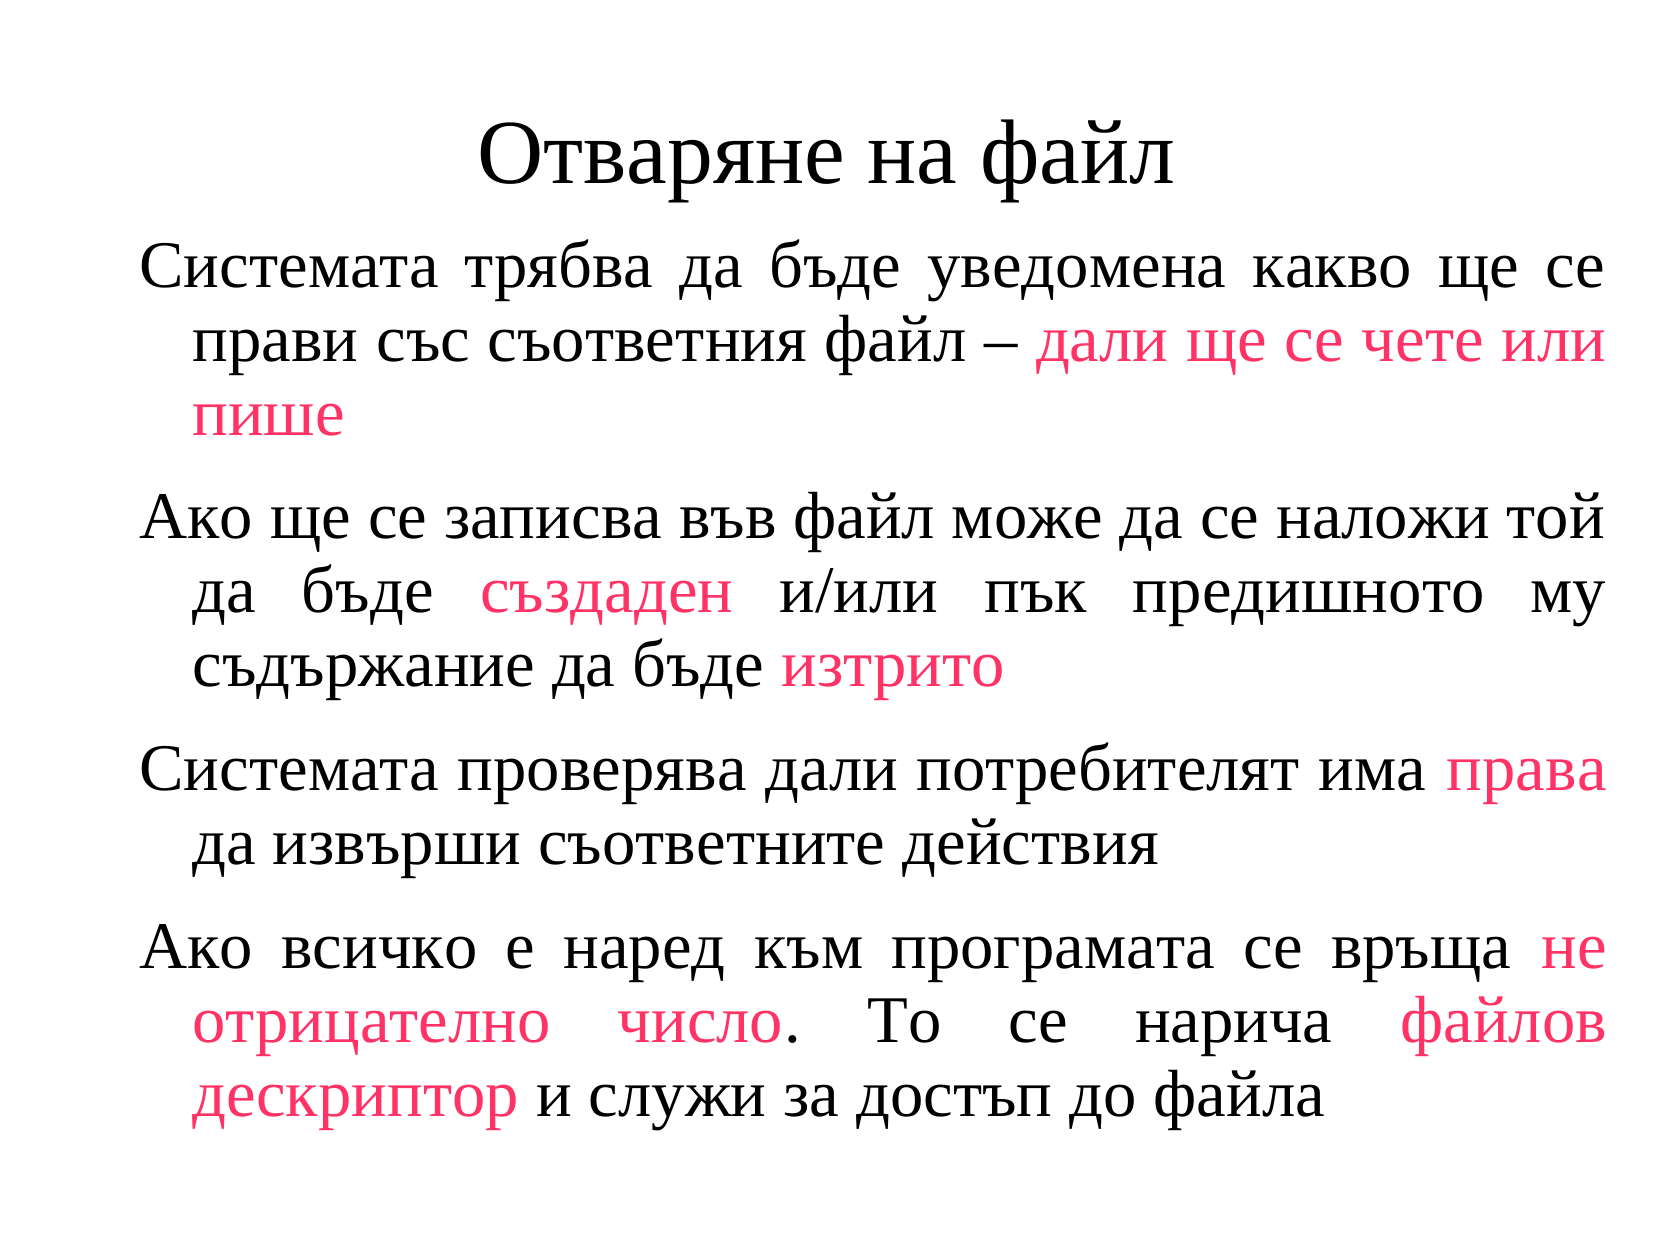

# Отваряне на файл
Системата трябва да бъде уведомена какво ще се прави със съответния файл – дали ще се чете или пише
Ако ще се записва във файл може да се наложи той да бъде създаден и/или пък предишното му съдържание да бъде изтрито
Системата проверява дали потребителят има права да извърши съответните действия
Ако всичко е наред към програмата се връща не отрицателно число. То се нарича файлов дескриптор и служи за достъп до файла